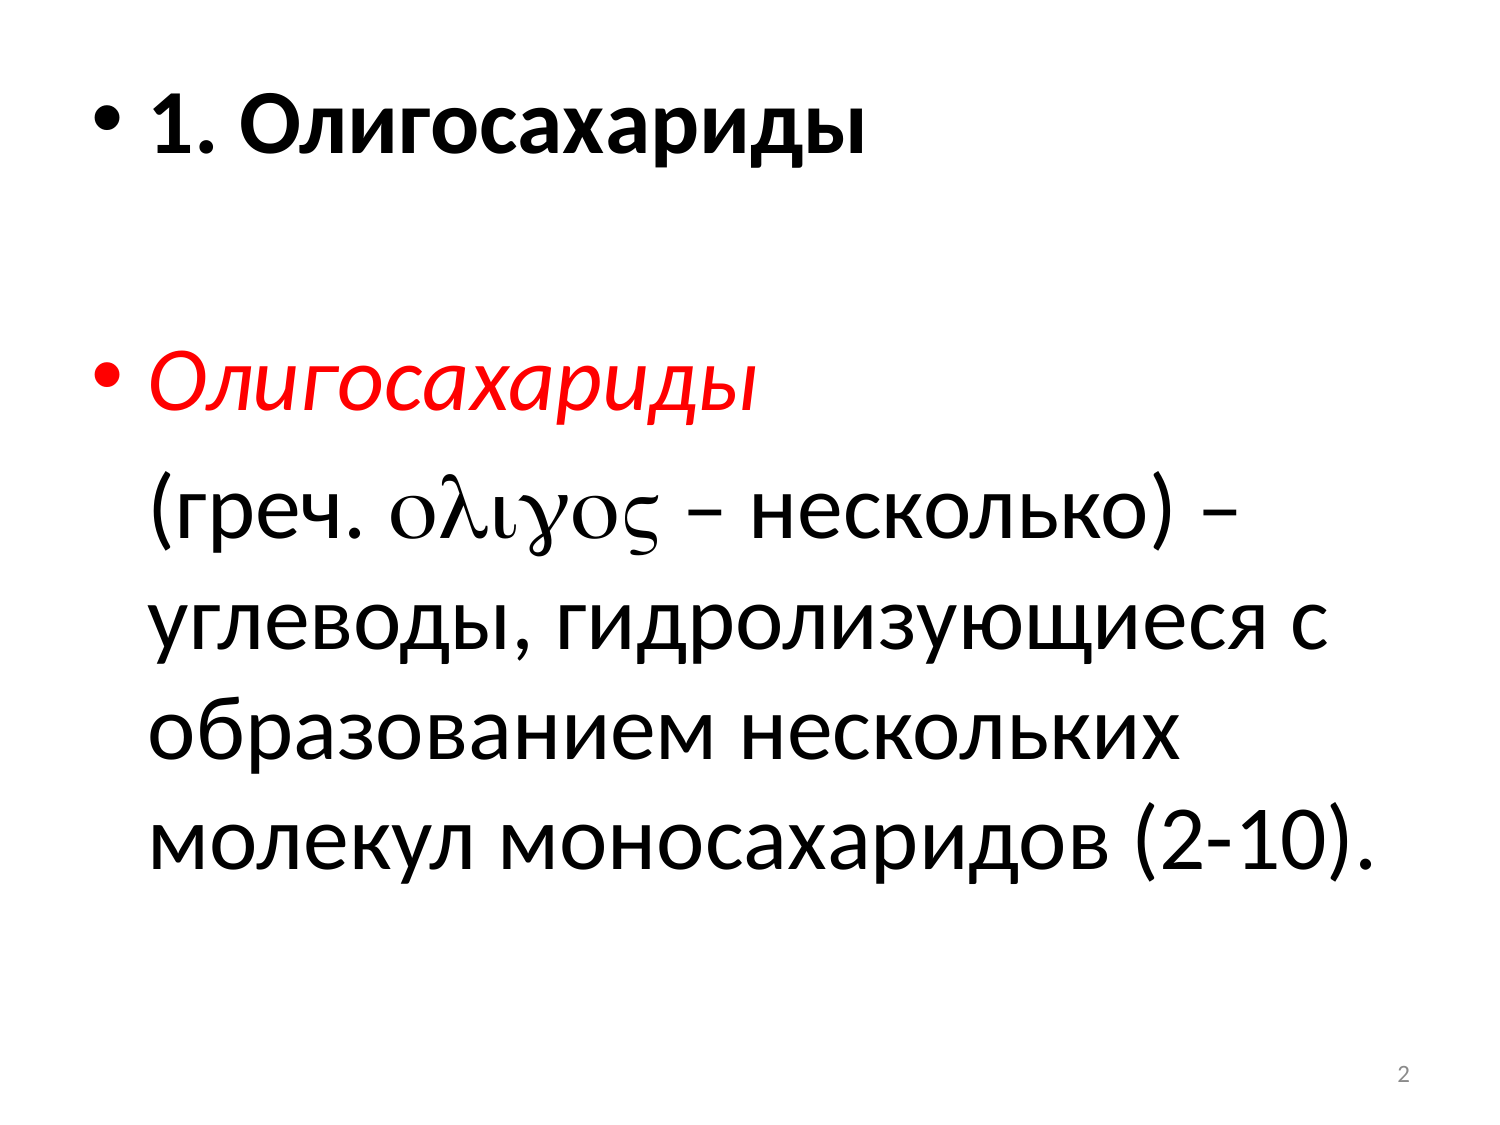

# 1. Олигосахариды
Олигосахариды
	(греч. oligo – несколько) – углеводы, гидролизующиеся с образованием нескольких молекул моносахаридов (2-10).